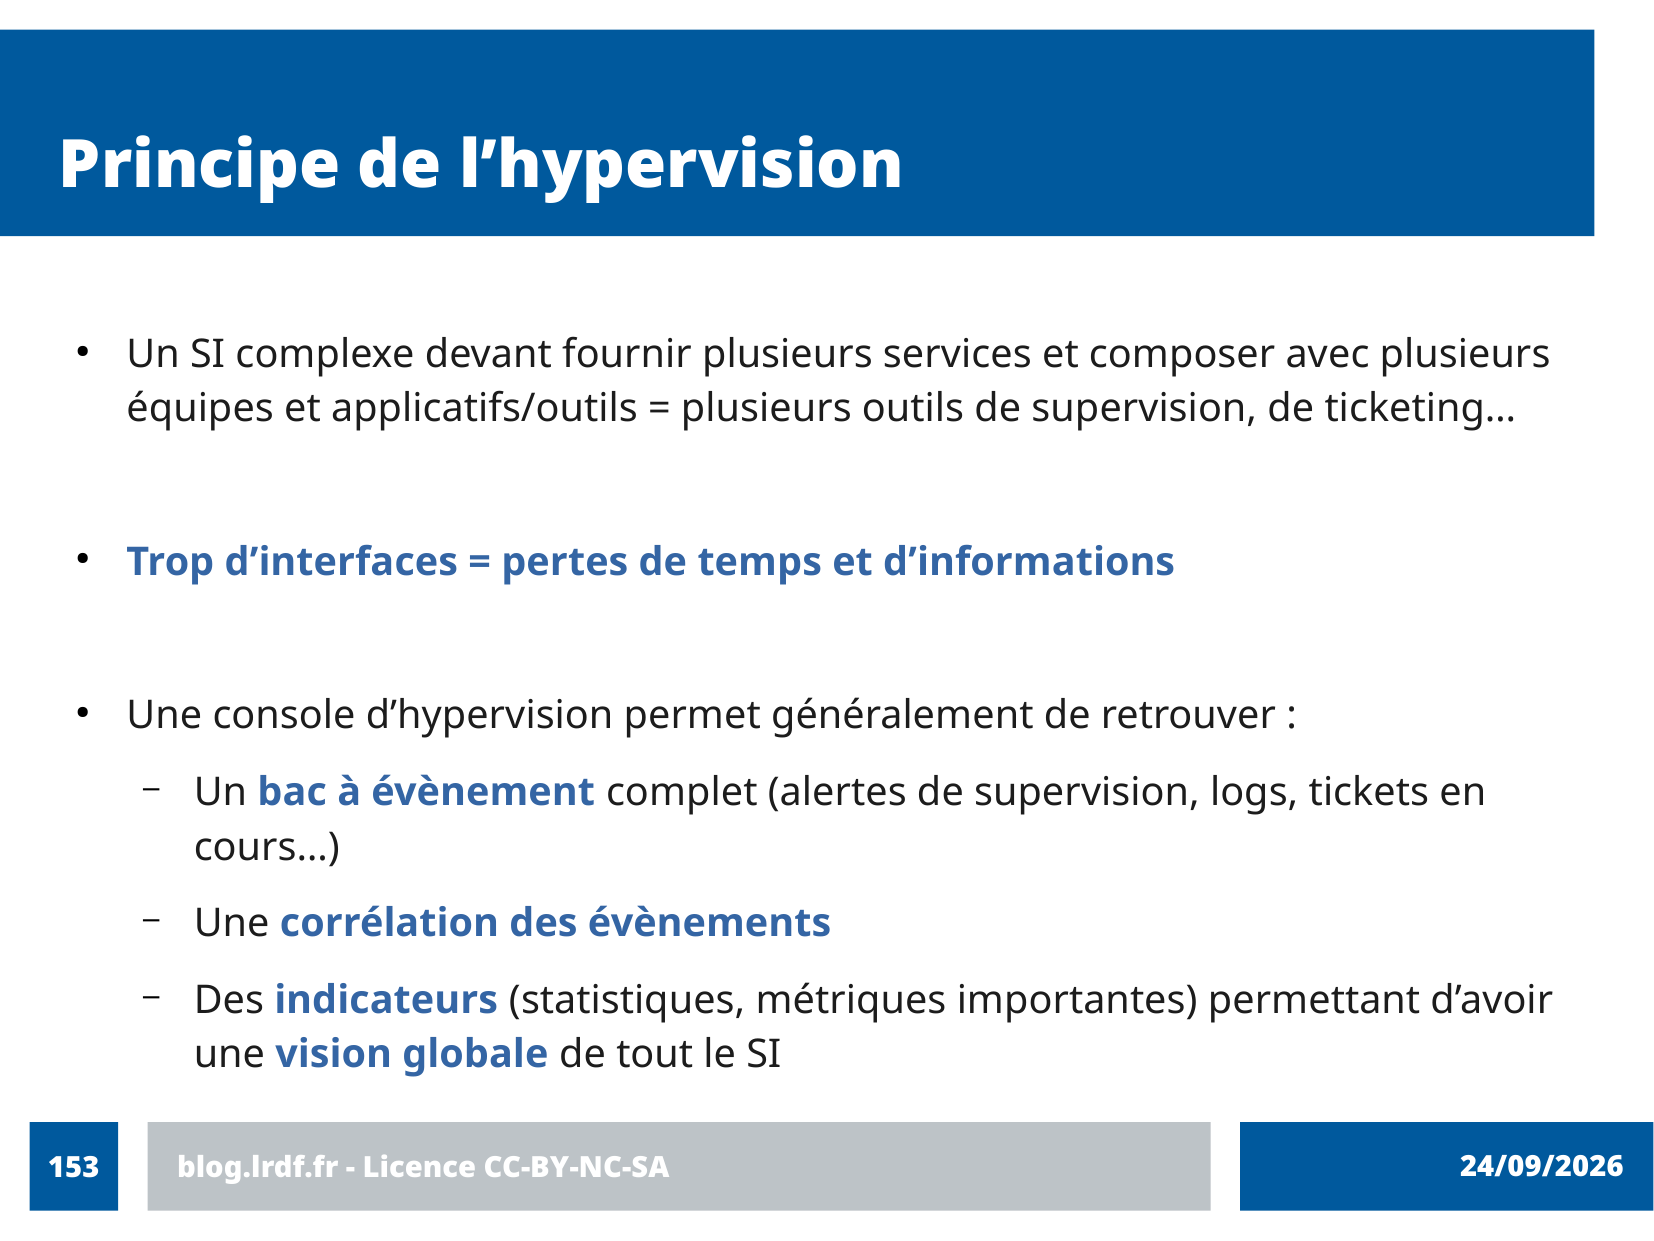

# Principe de l’hypervision
Un SI complexe devant fournir plusieurs services et composer avec plusieurs équipes et applicatifs/outils = plusieurs outils de supervision, de ticketing…
Trop d’interfaces = pertes de temps et d’informations
Une console d’hypervision permet généralement de retrouver :
Un bac à évènement complet (alertes de supervision, logs, tickets en cours…)
Une corrélation des évènements
Des indicateurs (statistiques, métriques importantes) permettant d’avoir une vision globale de tout le SI
153
blog.lrdf.fr - Licence CC-BY-NC-SA